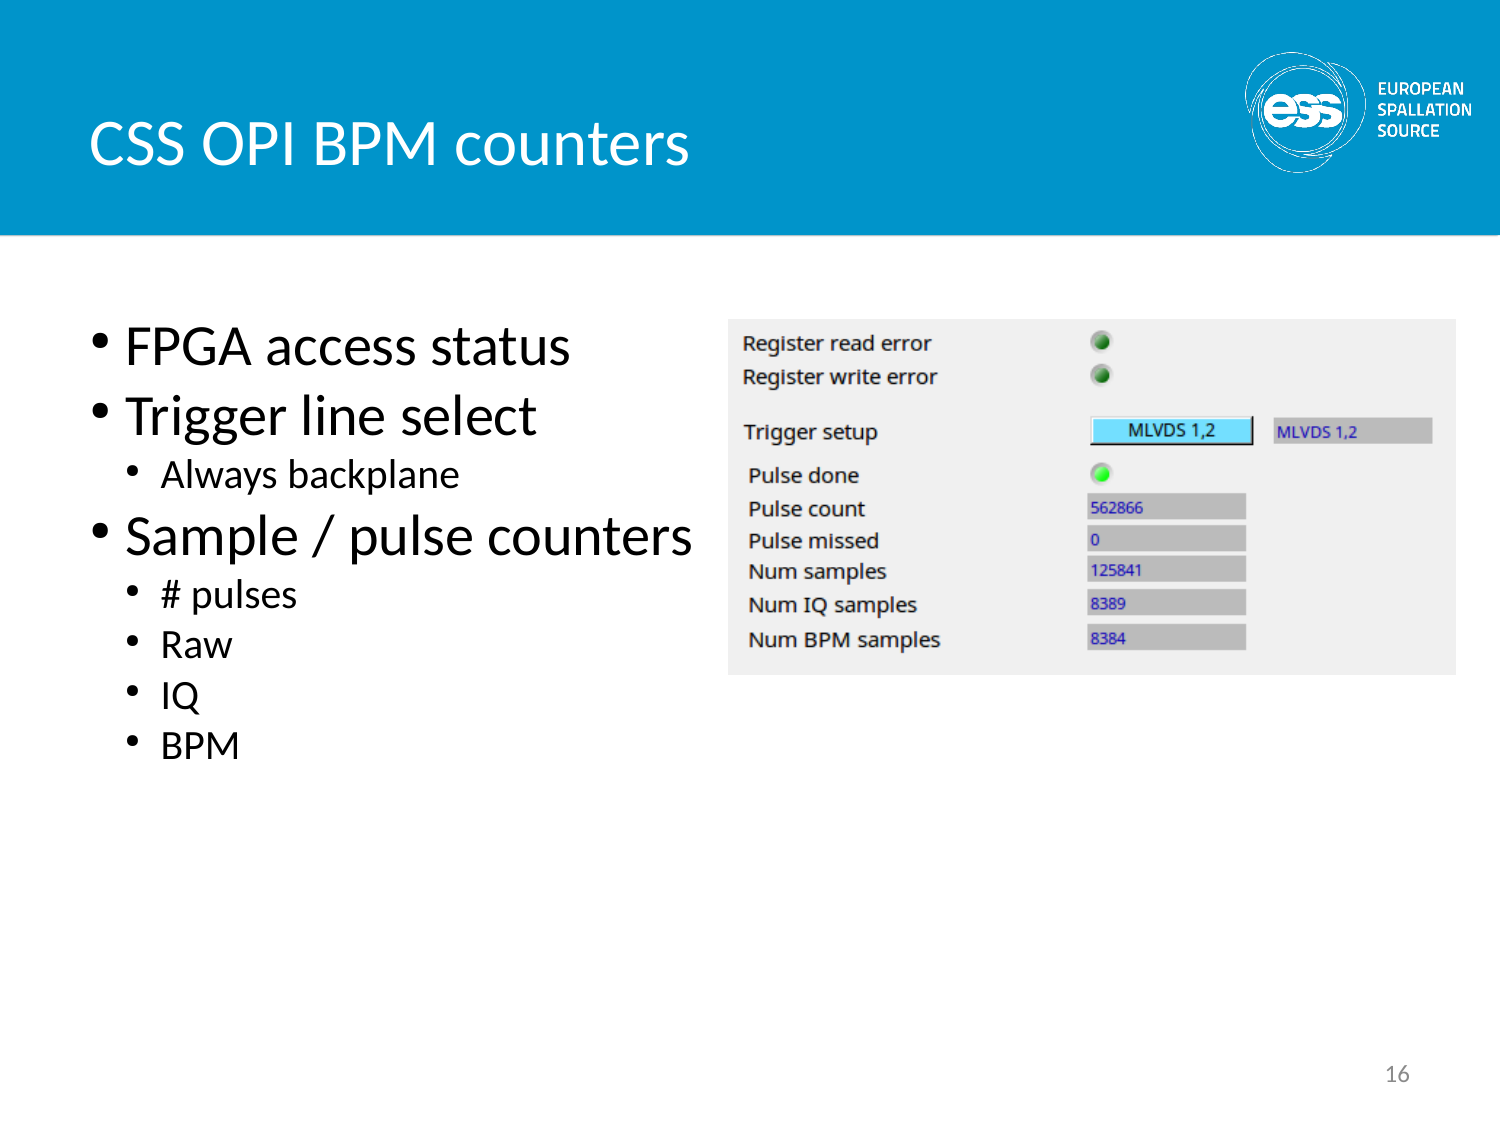

CSS OPI BPM counters
FPGA access status
Trigger line select
Always backplane
Sample / pulse counters
# pulses
Raw
IQ
BPM